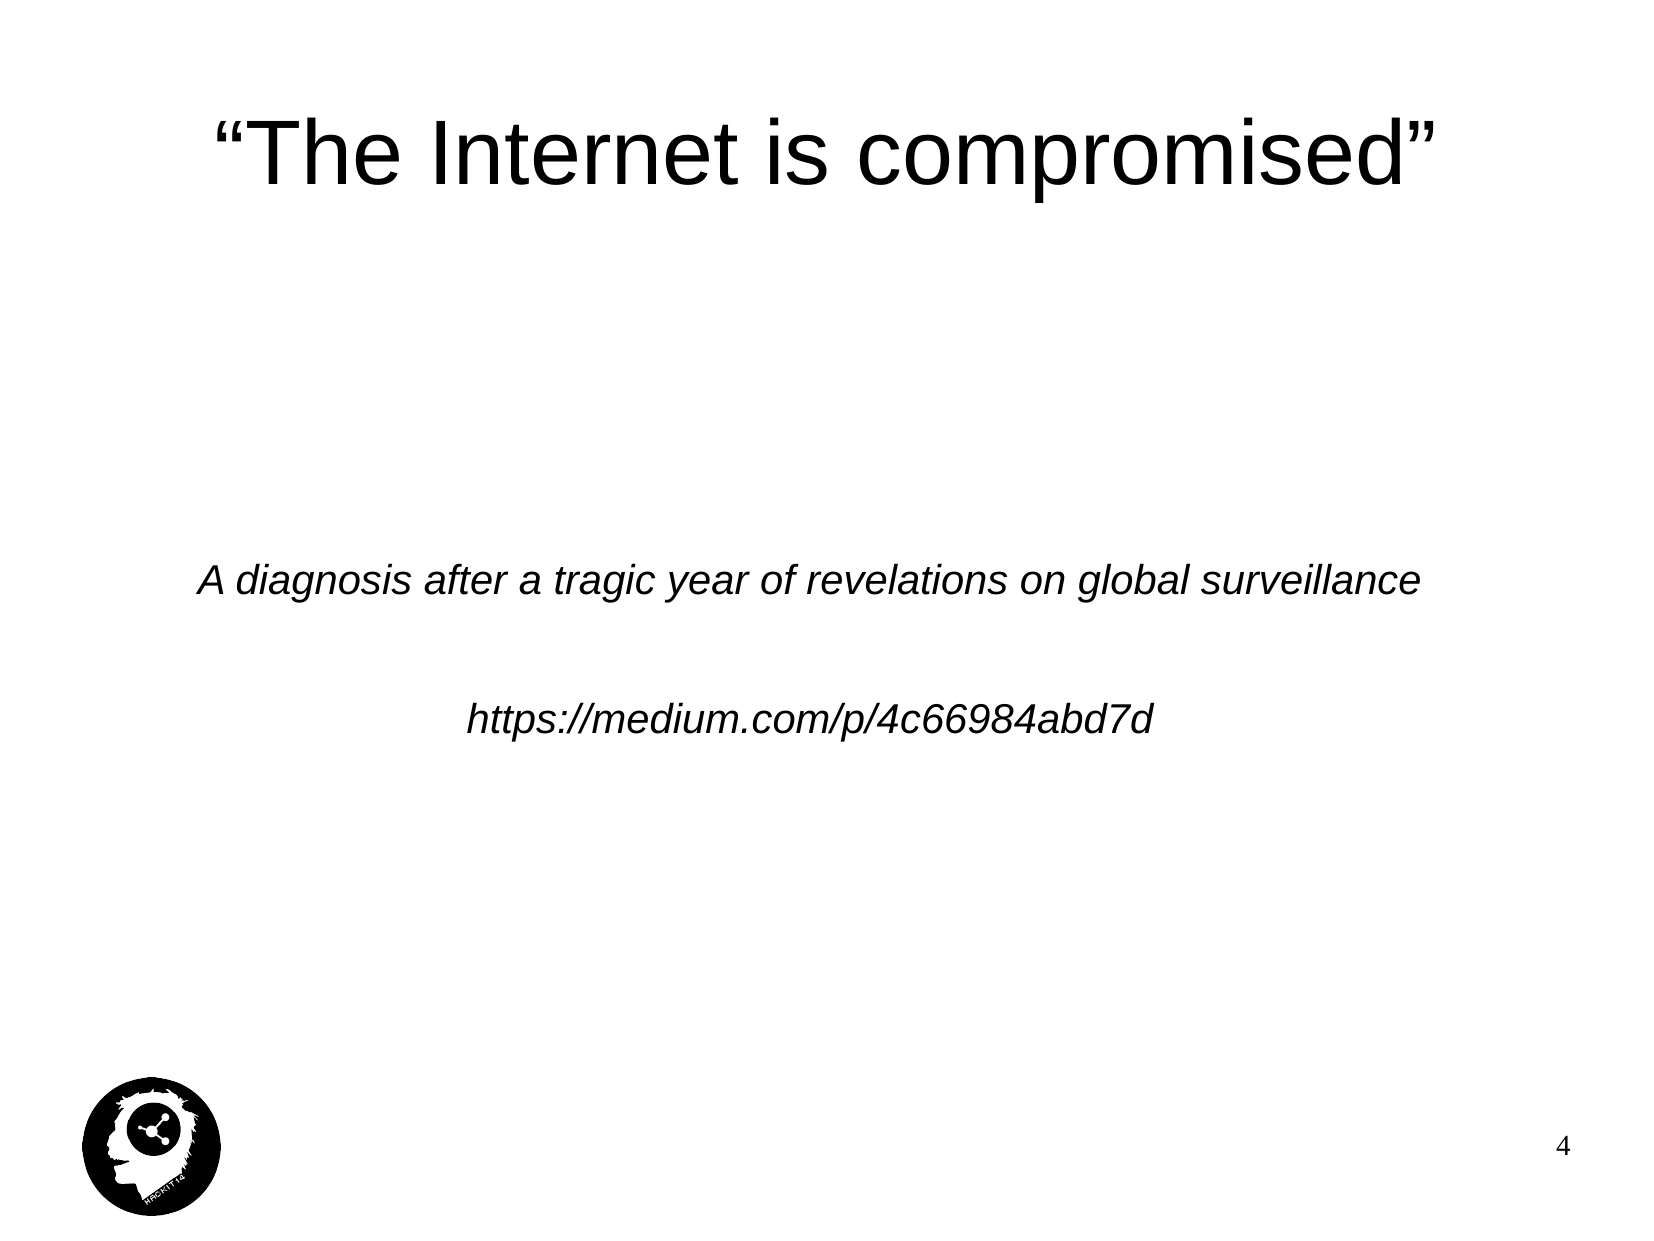

# “The Internet is compromised”
A diagnosis after a tragic year of revelations on global surveillance
https://medium.com/p/4c66984abd7d
4